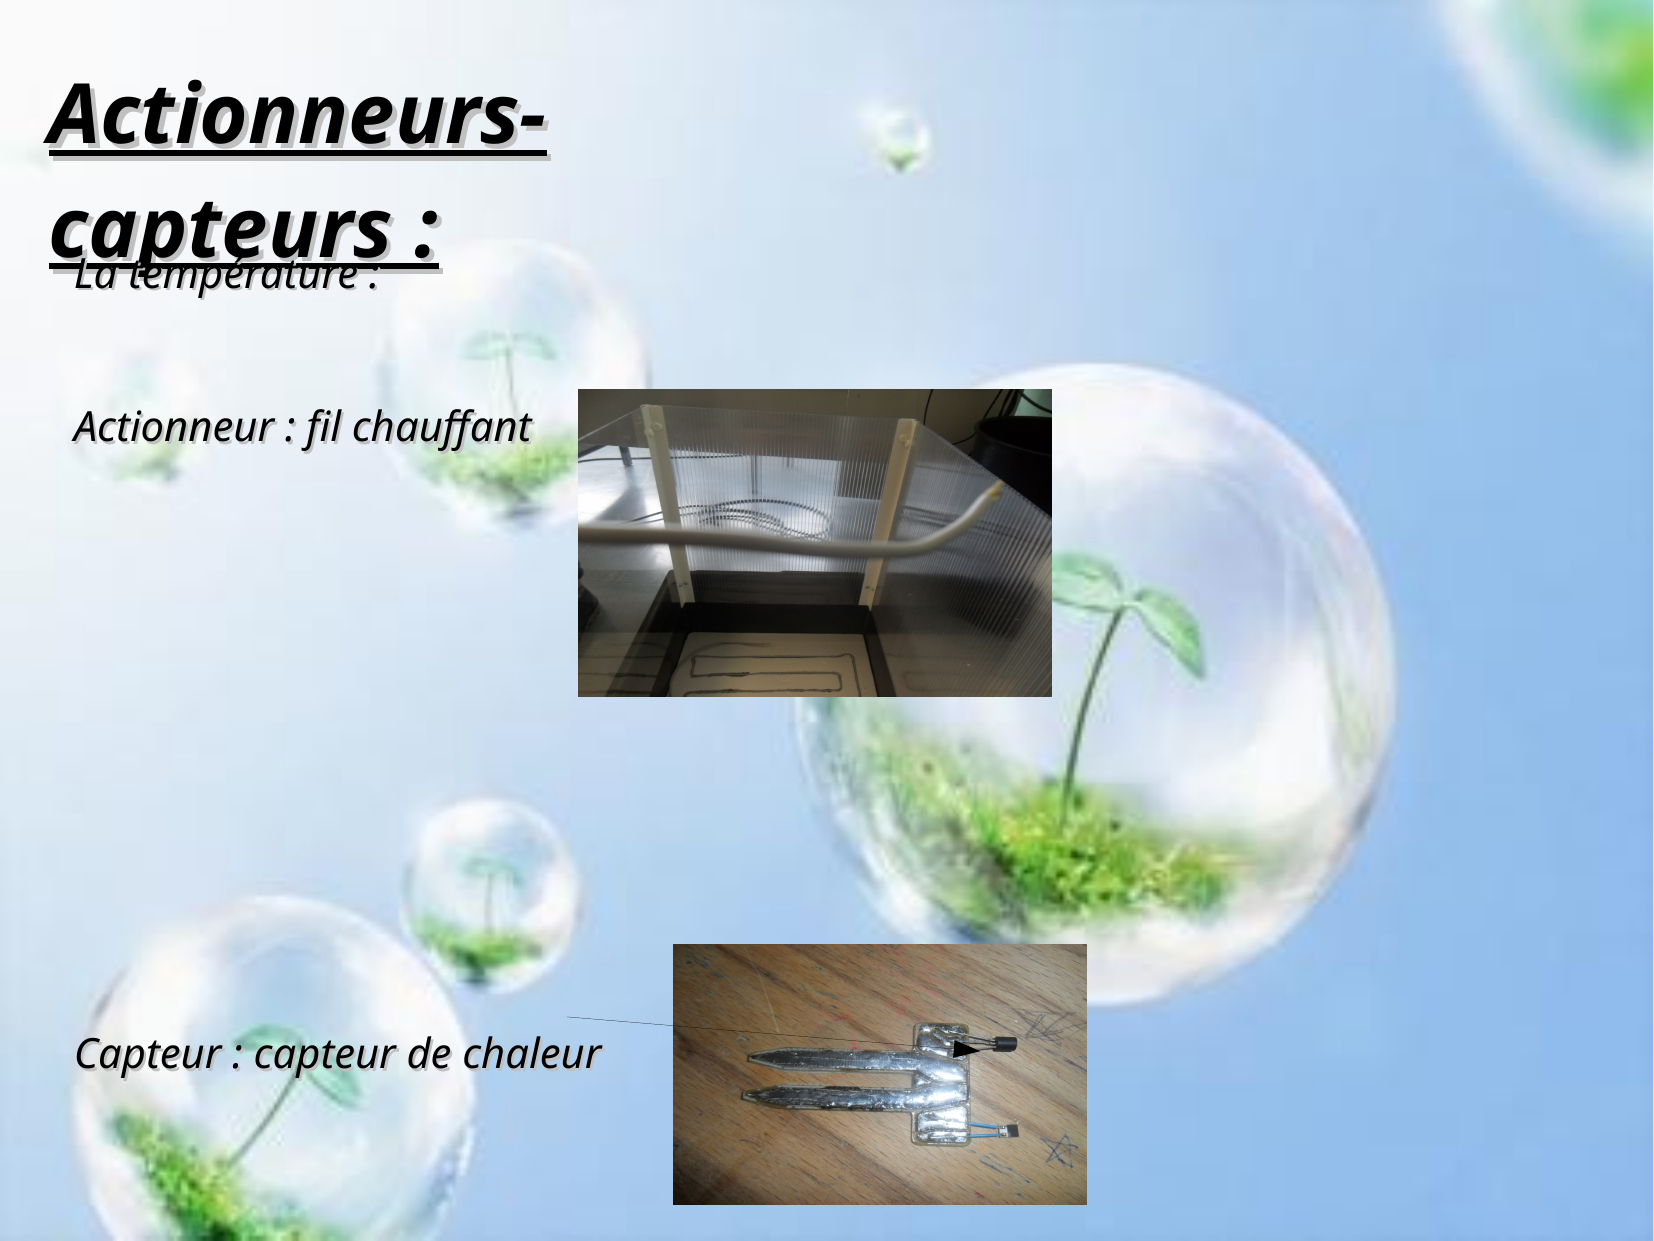

Actionneurs-capteurs :
#
La température :
Actionneur : fil chauffant
Capteur : capteur de chaleur